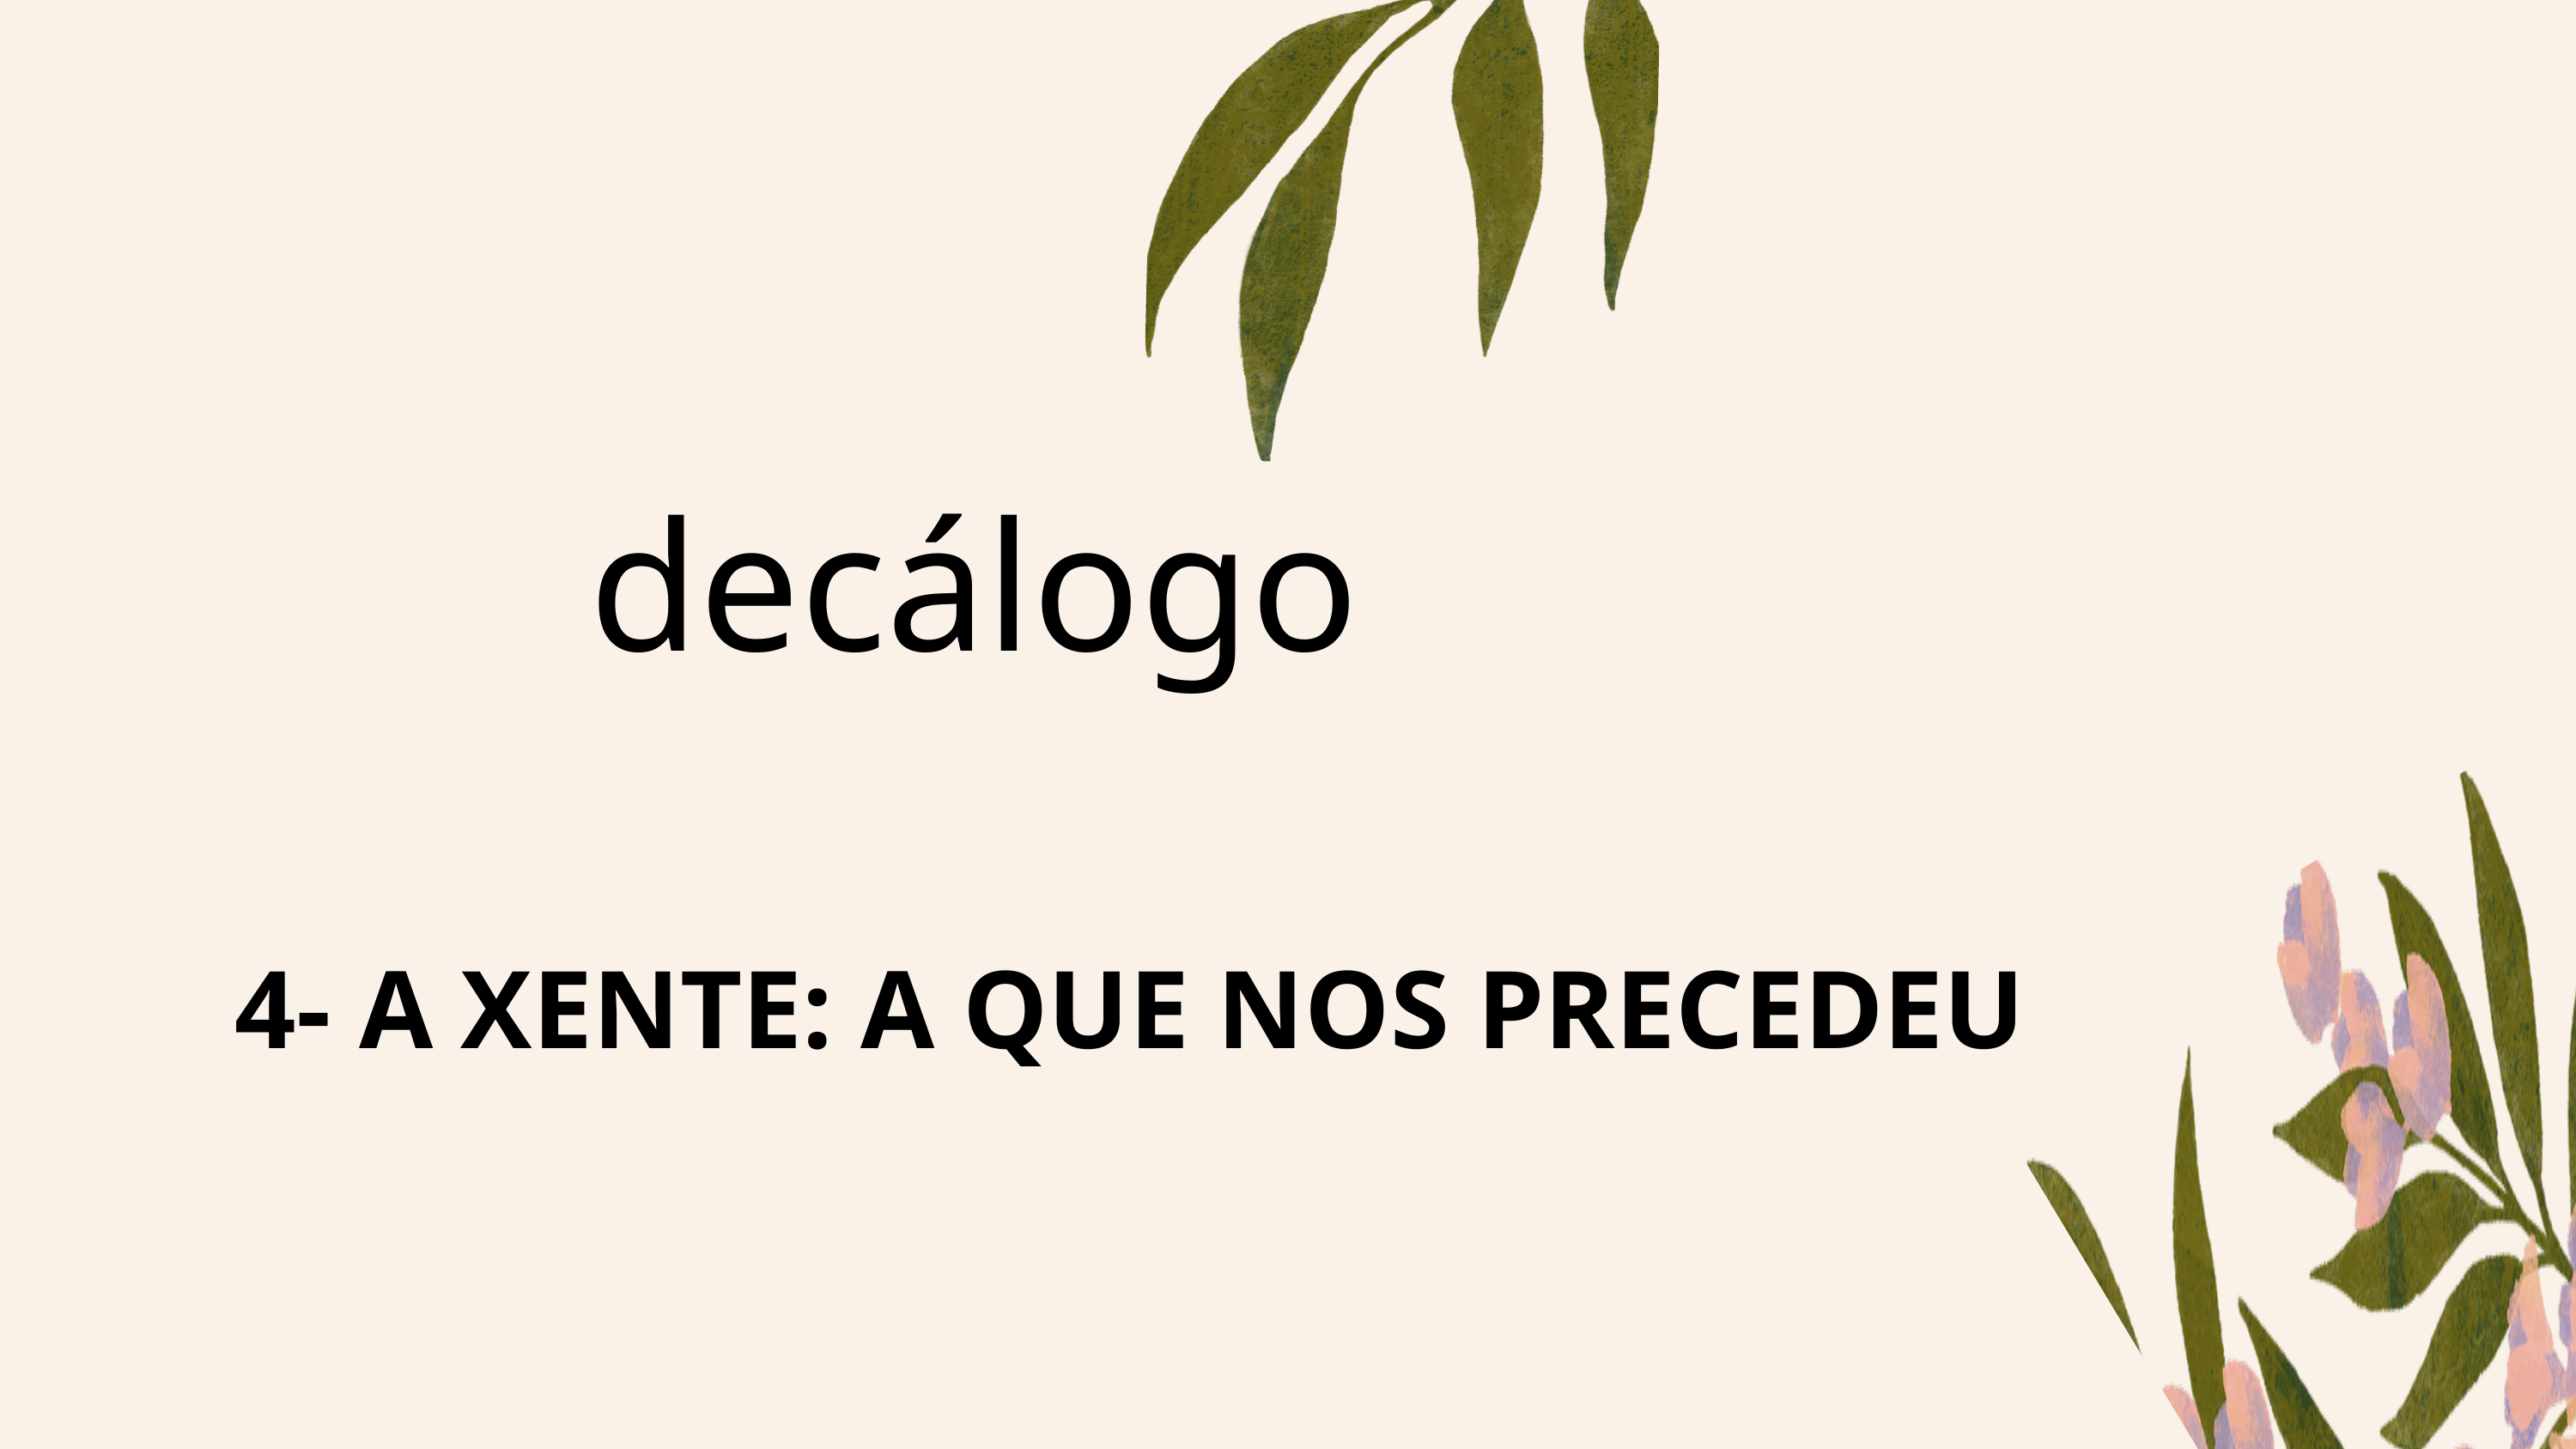

decálogo
4- A XENTE: A QUE NOS PRECEDEU